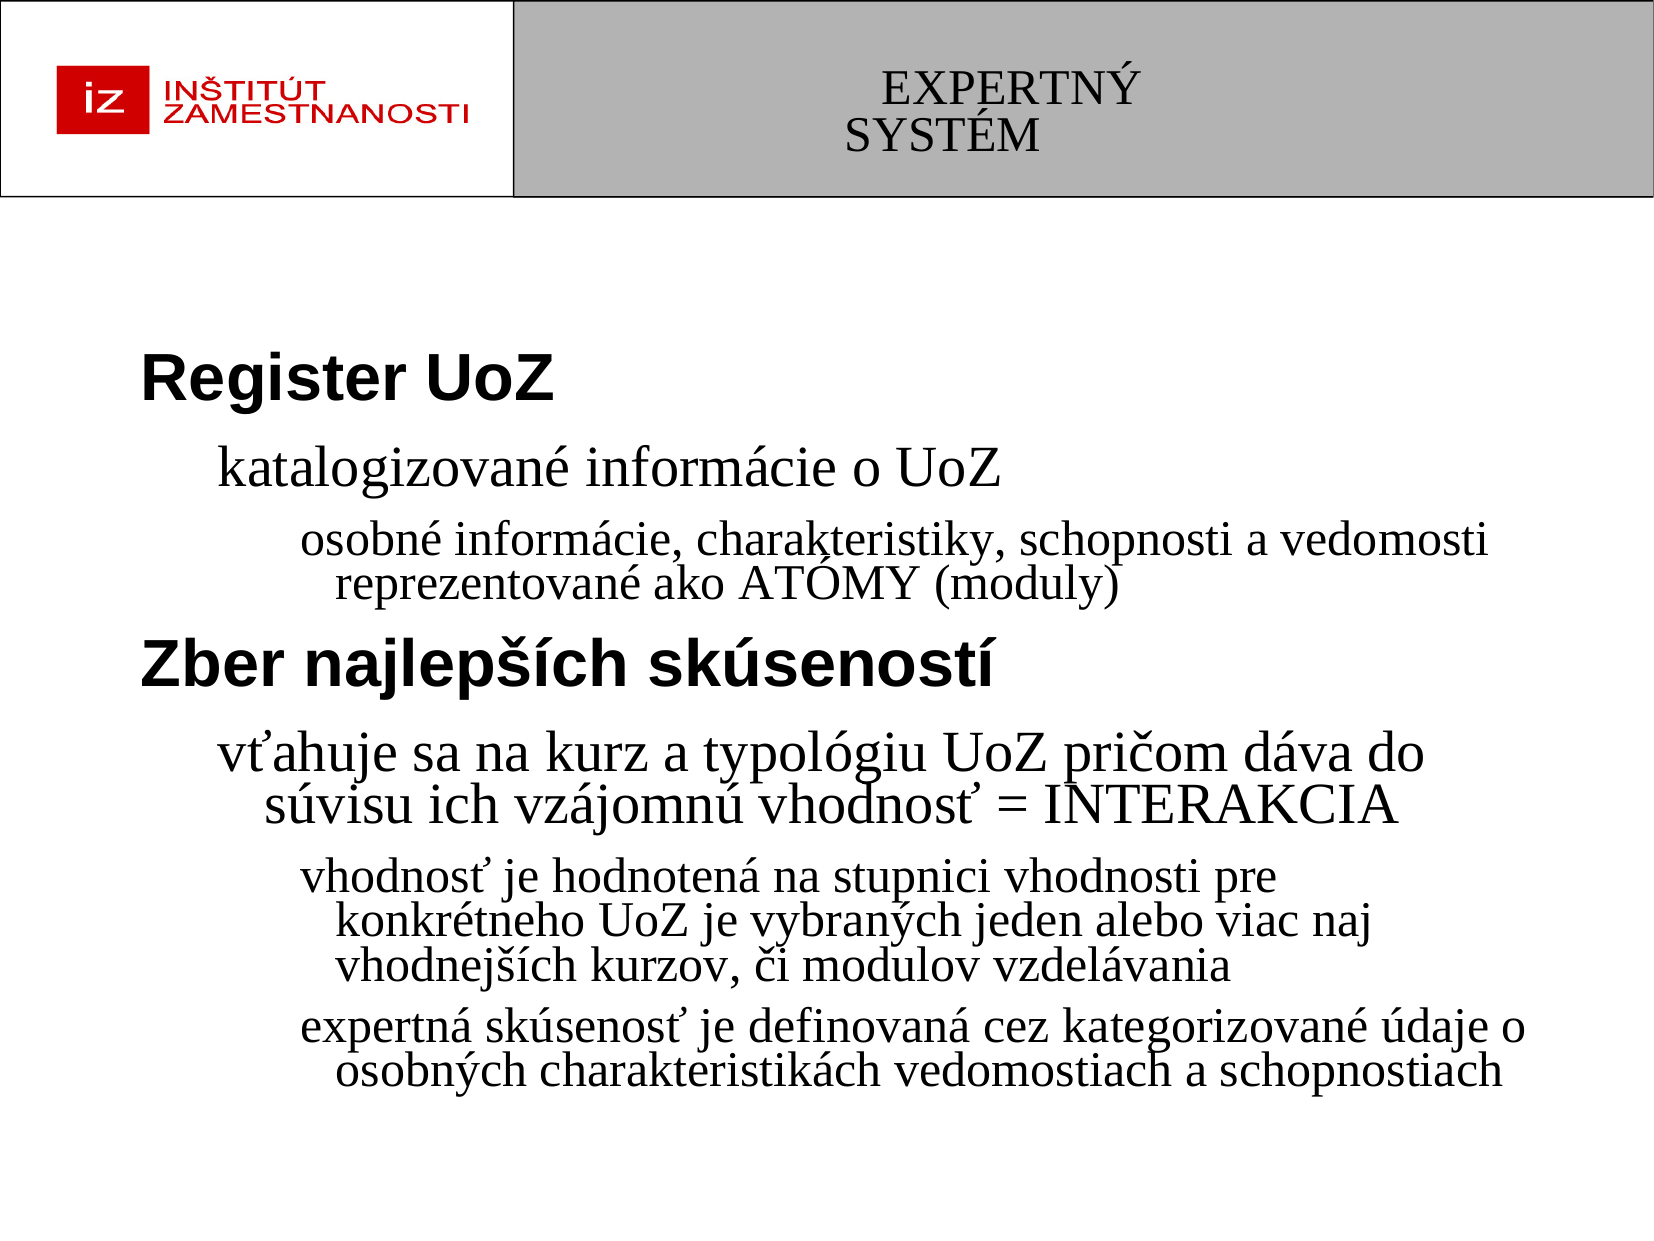

EXPERTNÝ SYSTÉM
# Register UoZ
katalogizované informácie o UoZ
osobné informácie, charakteristiky, schopnosti a vedomosti reprezentované ako ATÓMY (moduly)
Zber najlepších skúseností
vťahuje sa na kurz a typológiu UoZ pričom dáva do súvisu ich vzájomnú vhodnosť = INTERAKCIA
vhodnosť je hodnotená na stupnici vhodnosti pre konkrétneho UoZ je vybraných jeden alebo viac naj vhodnejších kurzov, či modulov vzdelávania
expertná skúsenosť je definovaná cez kategorizované údaje o osobných charakteristikách vedomostiach a schopnostiach